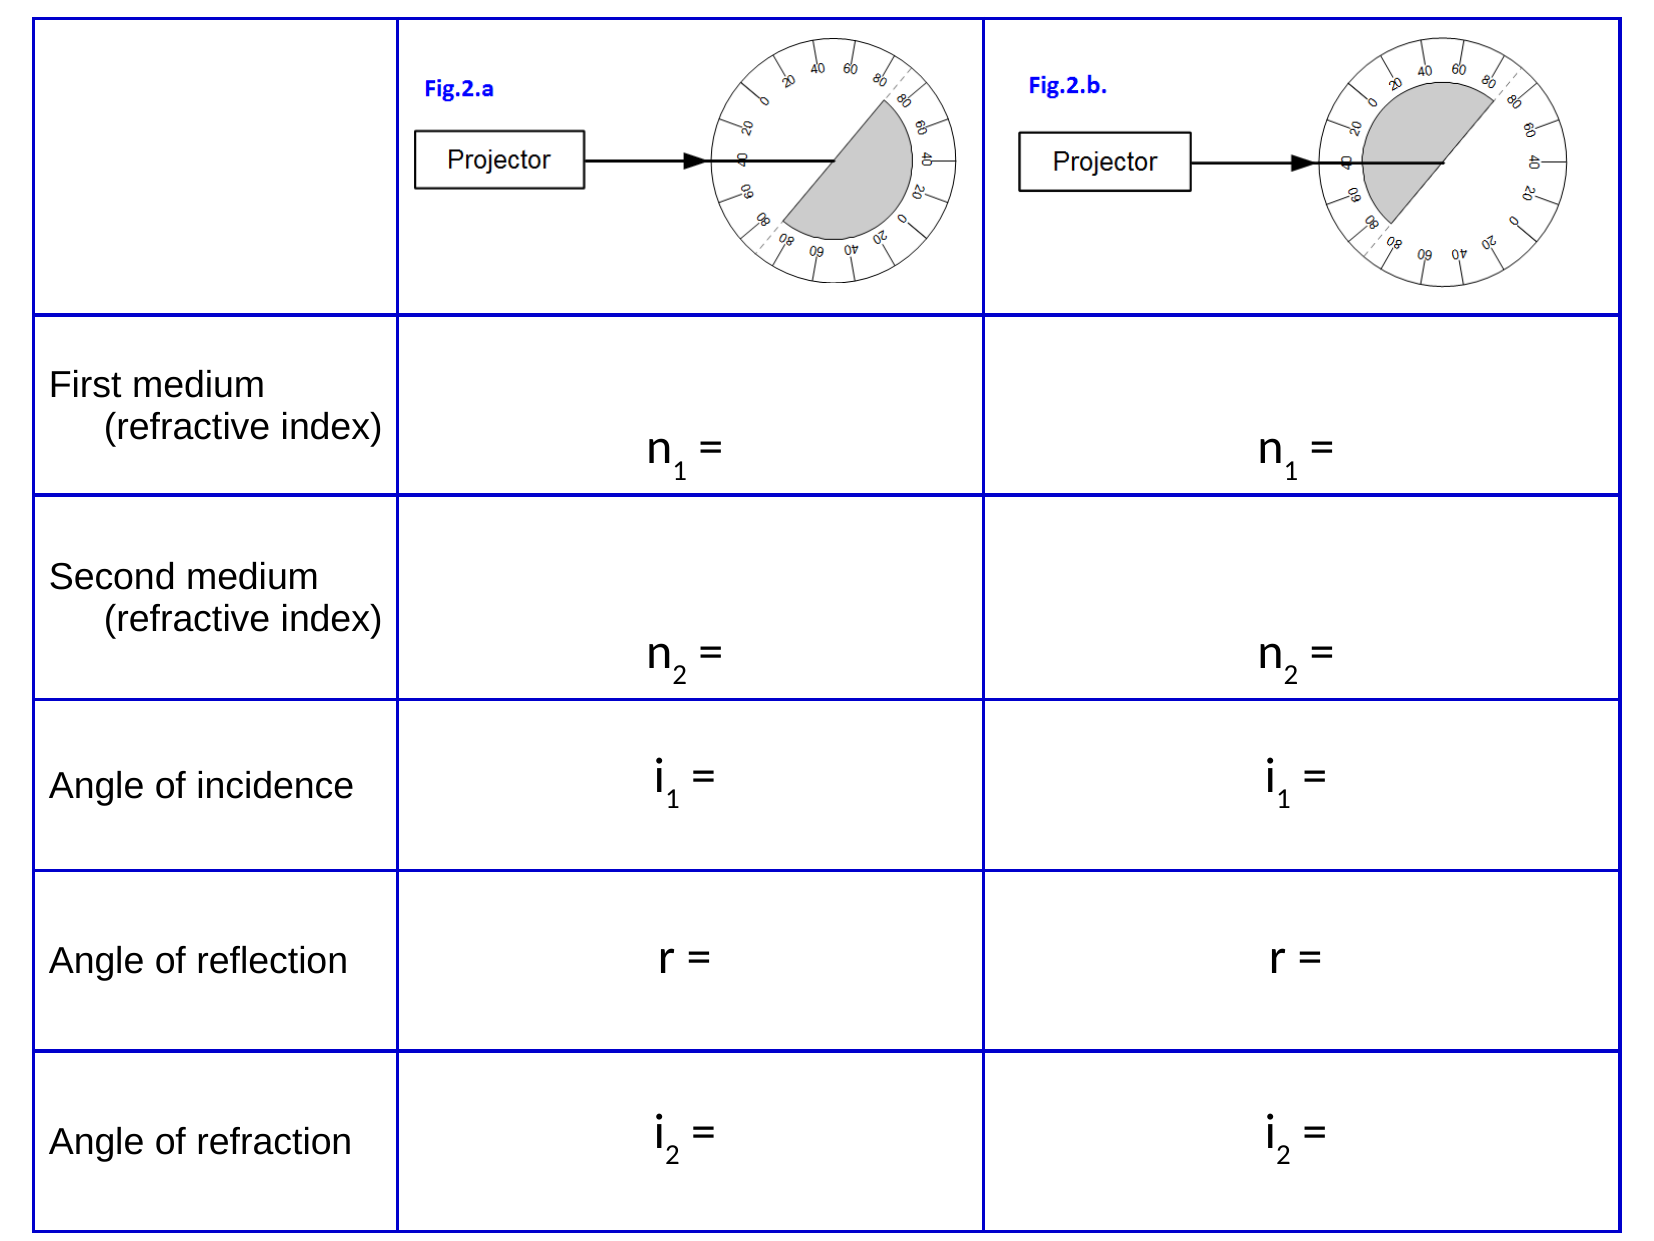

| | | |
| --- | --- | --- |
| First medium (refractive index) | n1 = | n1 = |
| Second medium (refractive index) | n2 = | n2 = |
| Angle of incidence | i1 = | i1 = |
| Angle of reflection | r = | r = |
| Angle of refraction | i2 = | i2 = |